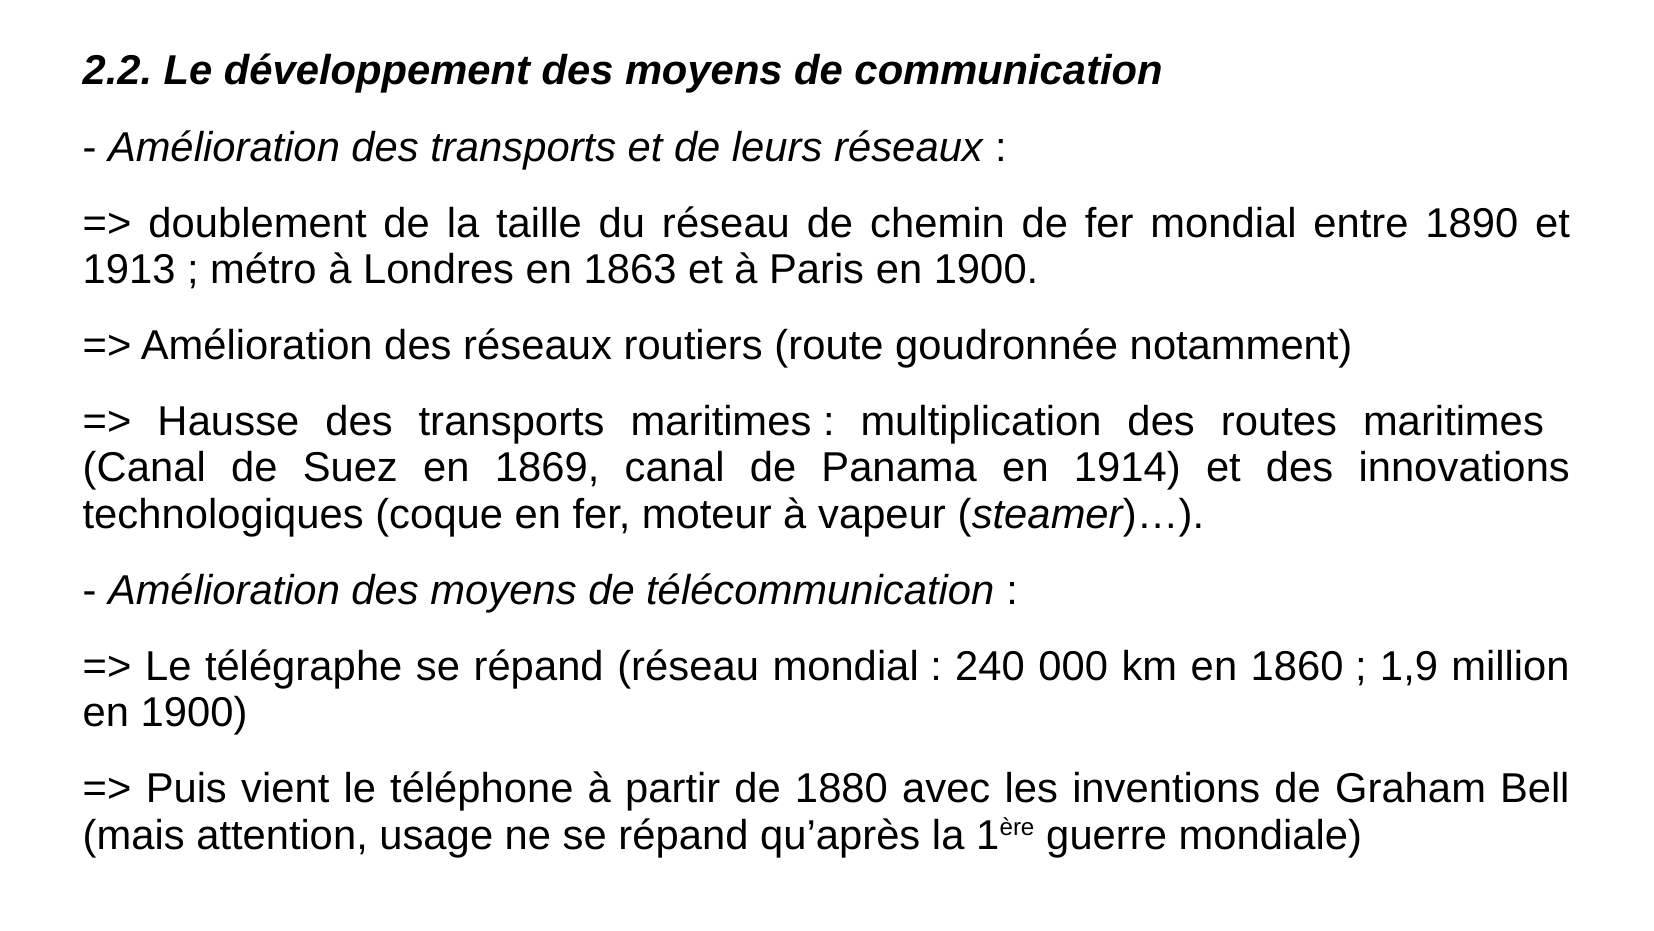

# 2.2. Le développement des moyens de communication
- Amélioration des transports et de leurs réseaux :
=> doublement de la taille du réseau de chemin de fer mondial entre 1890 et 1913 ; métro à Londres en 1863 et à Paris en 1900.
=> Amélioration des réseaux routiers (route goudronnée notamment)
=> Hausse des transports maritimes : multiplication des routes maritimes (Canal de Suez en 1869, canal de Panama en 1914) et des innovations technologiques (coque en fer, moteur à vapeur (steamer)…).
- Amélioration des moyens de télécommunication :
=> Le télégraphe se répand (réseau mondial : 240 000 km en 1860 ; 1,9 million en 1900)
=> Puis vient le téléphone à partir de 1880 avec les inventions de Graham Bell (mais attention, usage ne se répand qu’après la 1ère guerre mondiale)